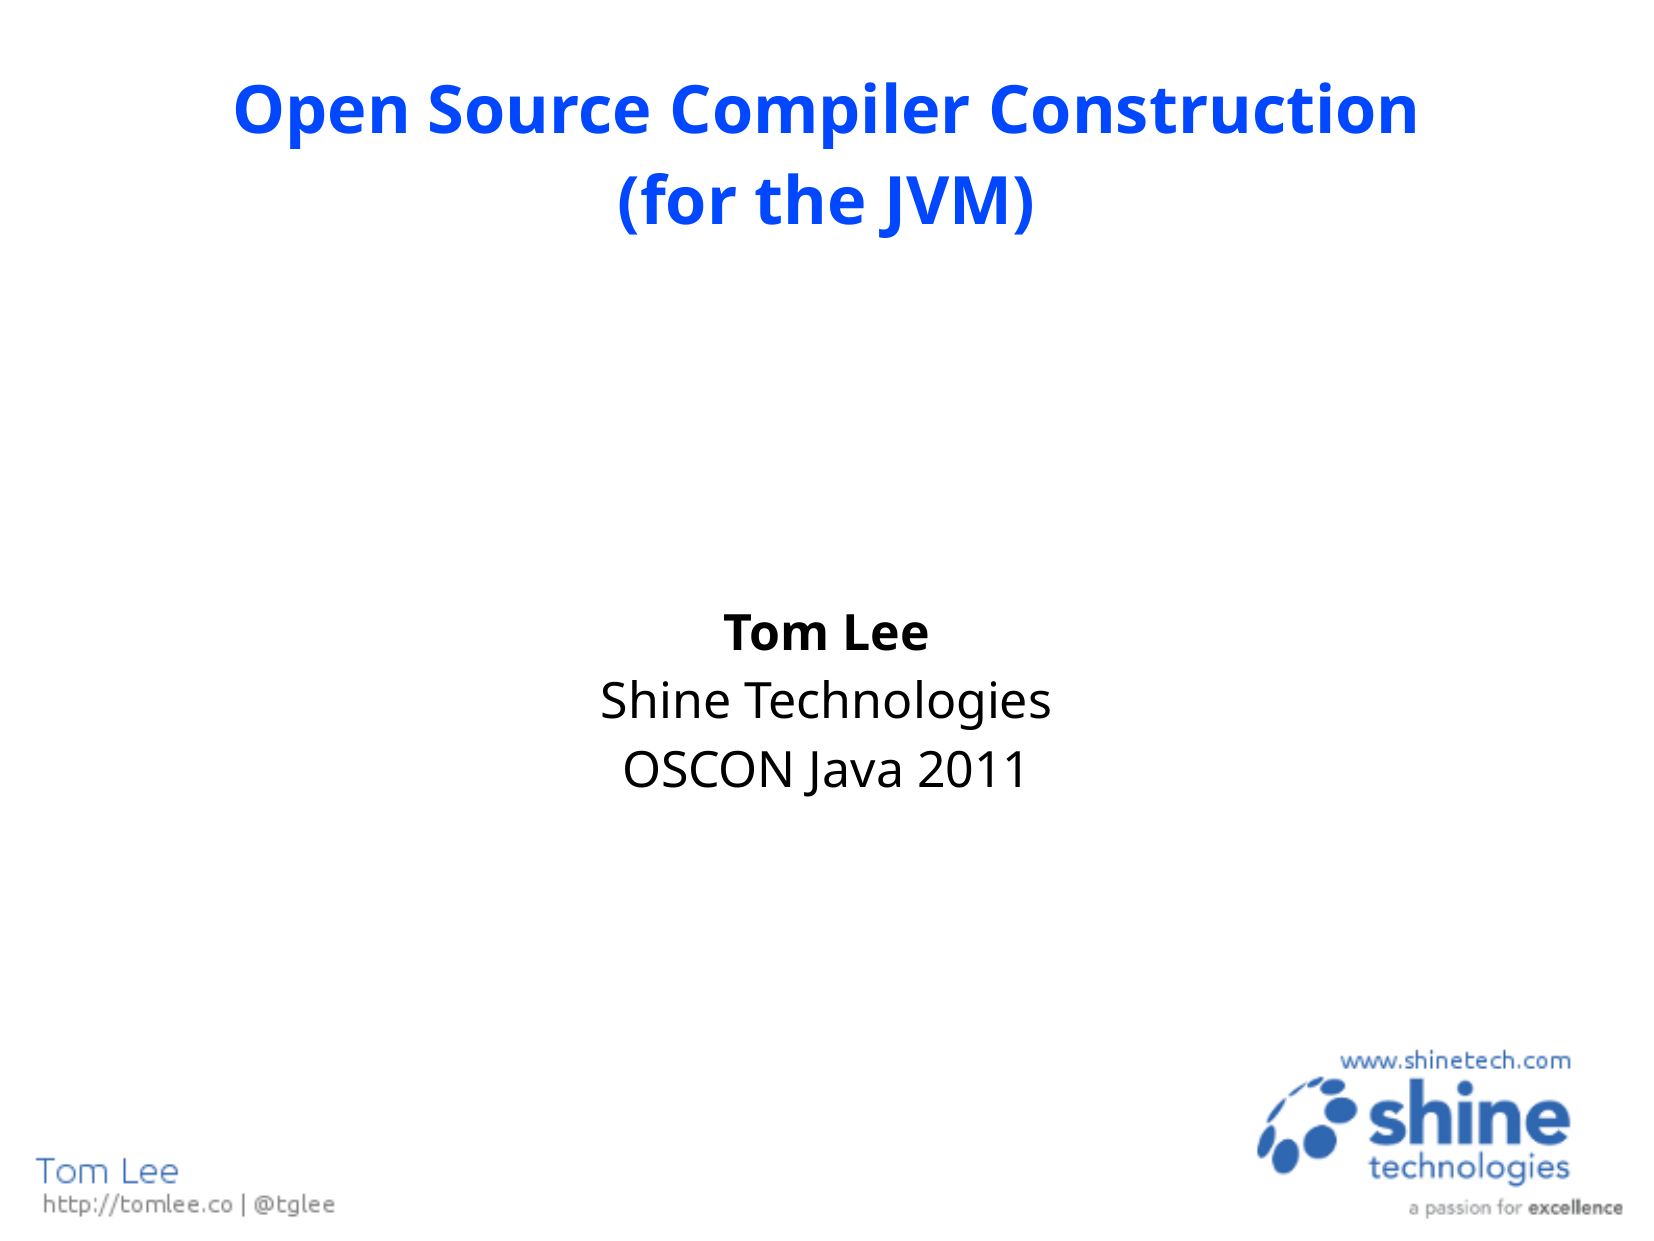

# Open Source Compiler Construction (for the JVM)
Tom Lee
Shine Technologies
OSCON Java 2011